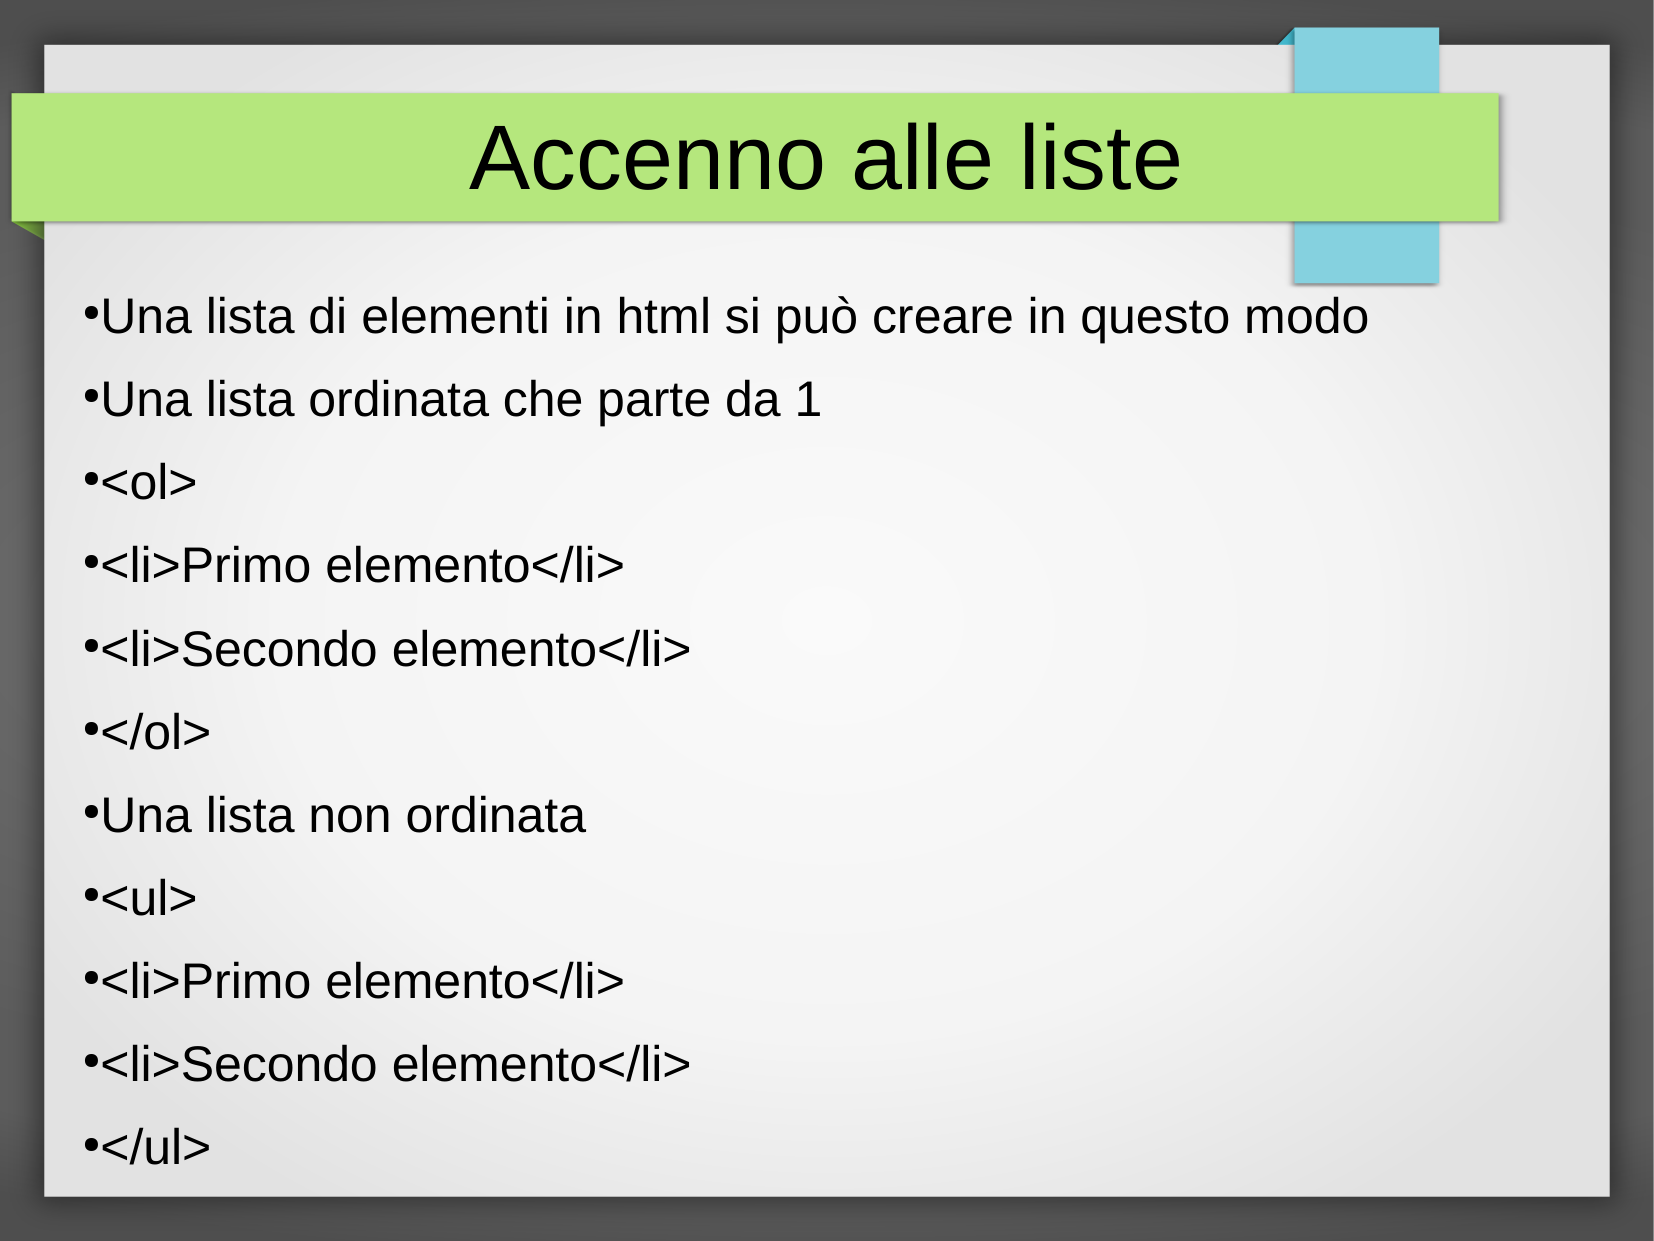

# Accenno alle liste
Una lista di elementi in html si può creare in questo modo
Una lista ordinata che parte da 1
<ol>
<li>Primo elemento</li>
<li>Secondo elemento</li>
</ol>
Una lista non ordinata
<ul>
<li>Primo elemento</li>
<li>Secondo elemento</li>
</ul>